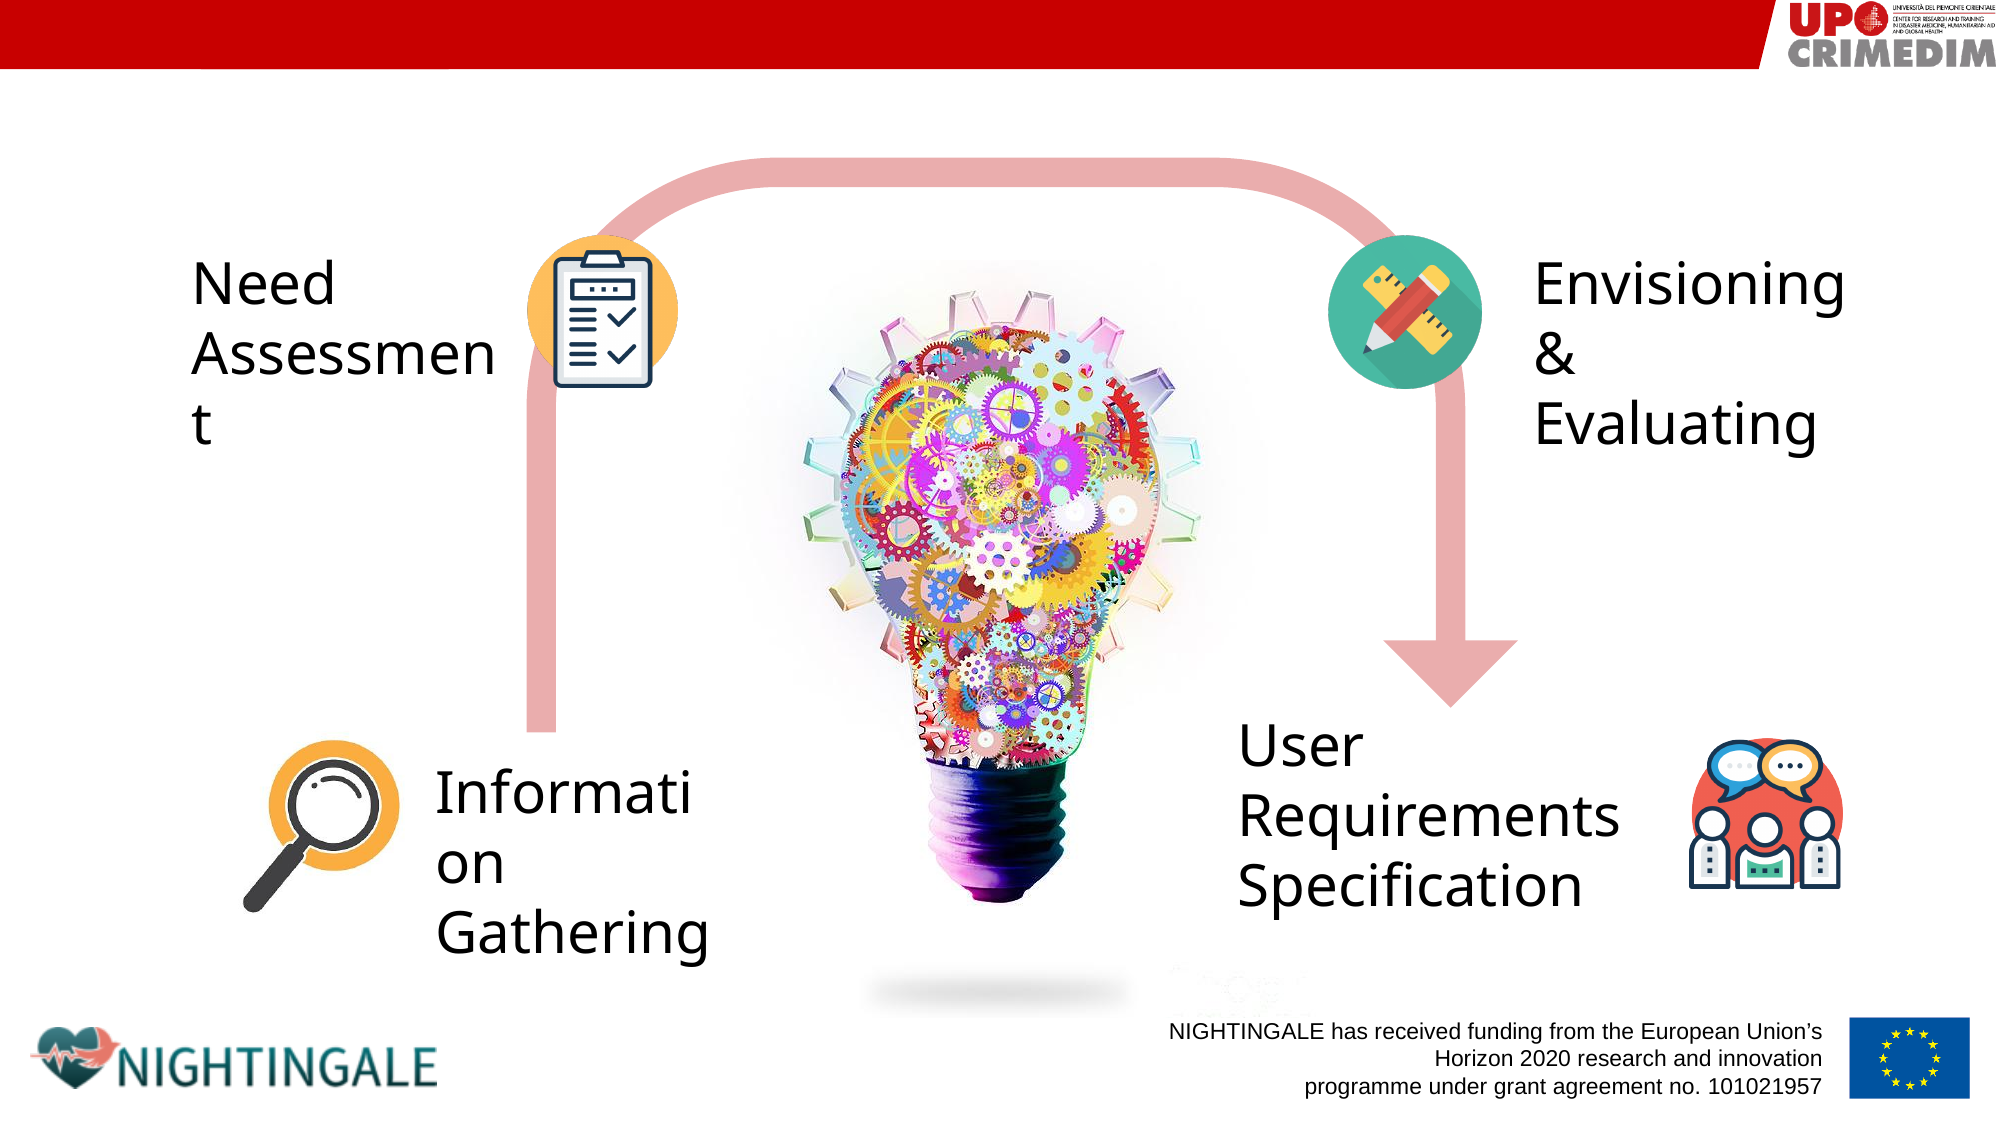

Need
Assessment
Envisioning & Evaluating
User Requirements
Specification
Information Gathering
NIGHTINGALE has received funding from the European Union’s Horizon 2020 research and innovation
programme under grant agreement no. 101021957